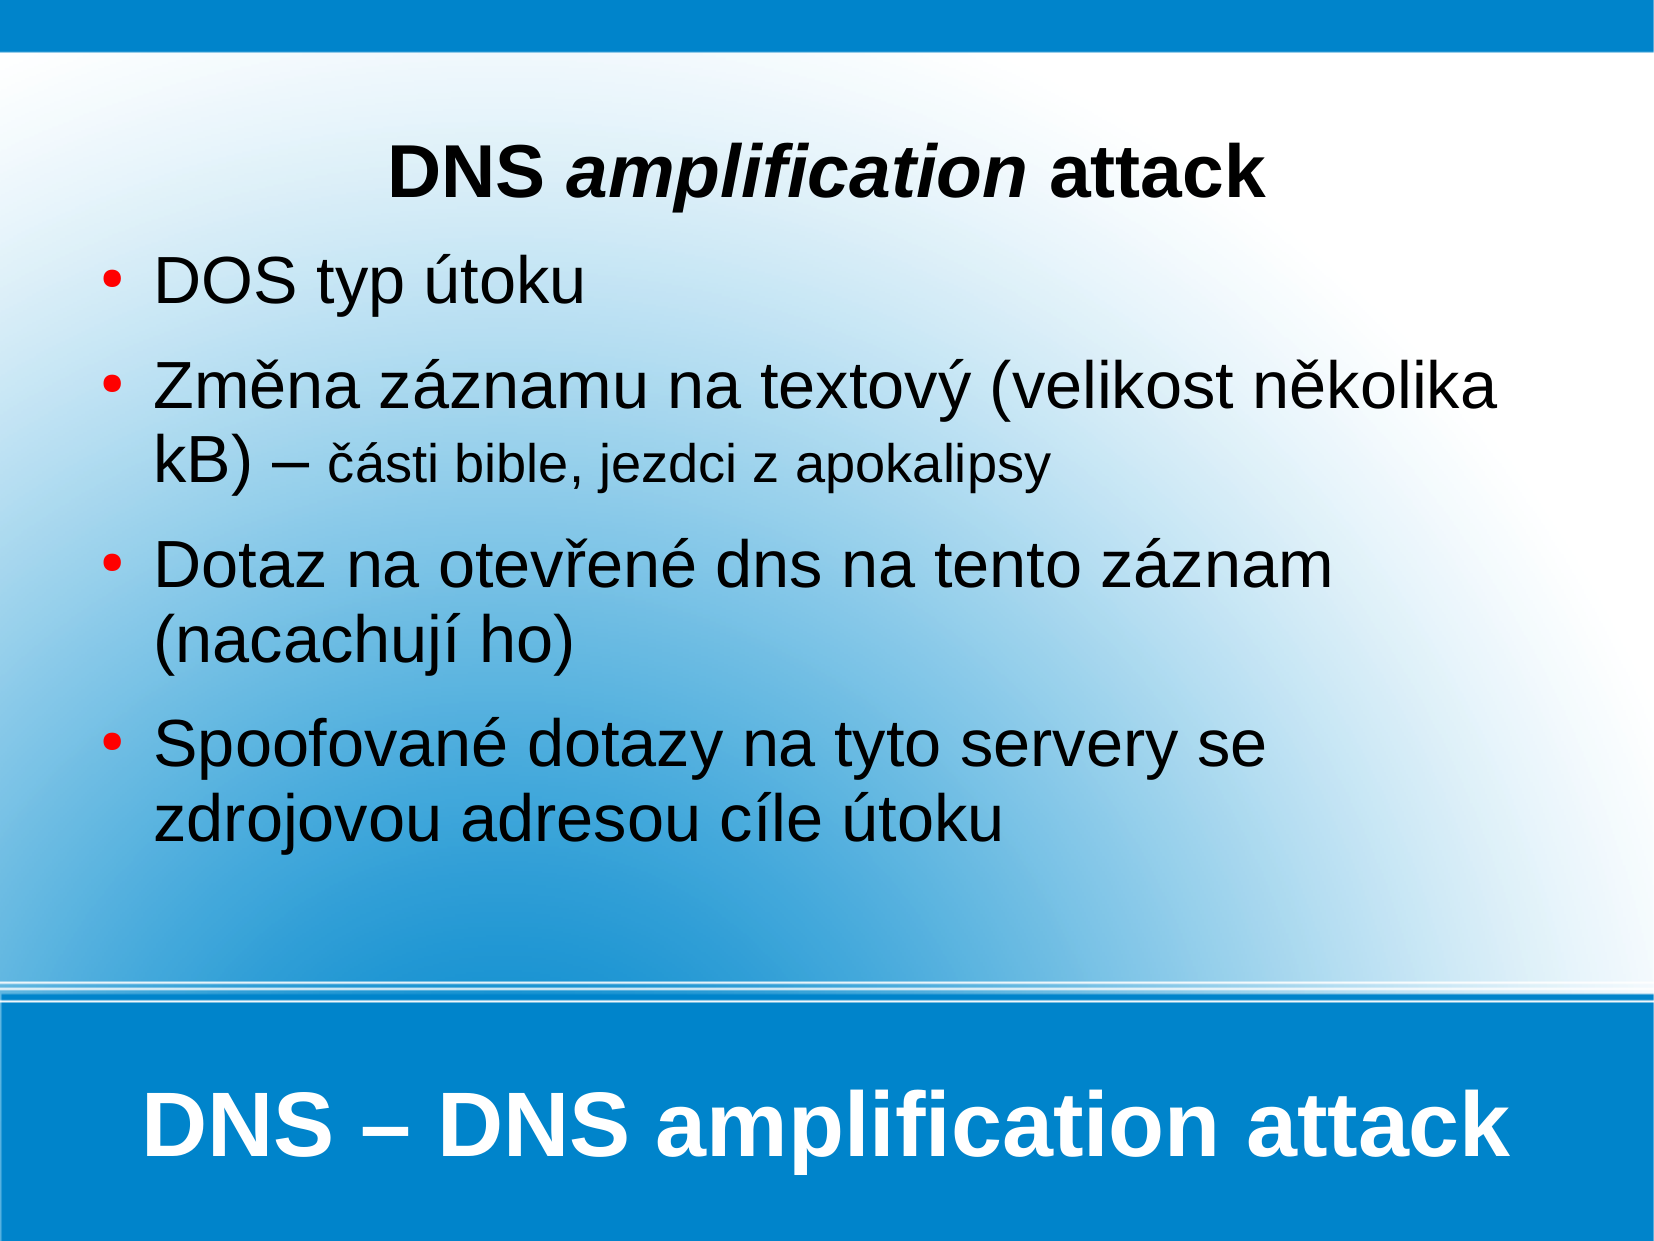

DNS amplification attack
DOS typ útoku
Změna záznamu na textový (velikost několika kB) – části bible, jezdci z apokalipsy
Dotaz na otevřené dns na tento záznam (nacachují ho)
Spoofované dotazy na tyto servery se zdrojovou adresou cíle útoku
# DNS – DNS amplification attack